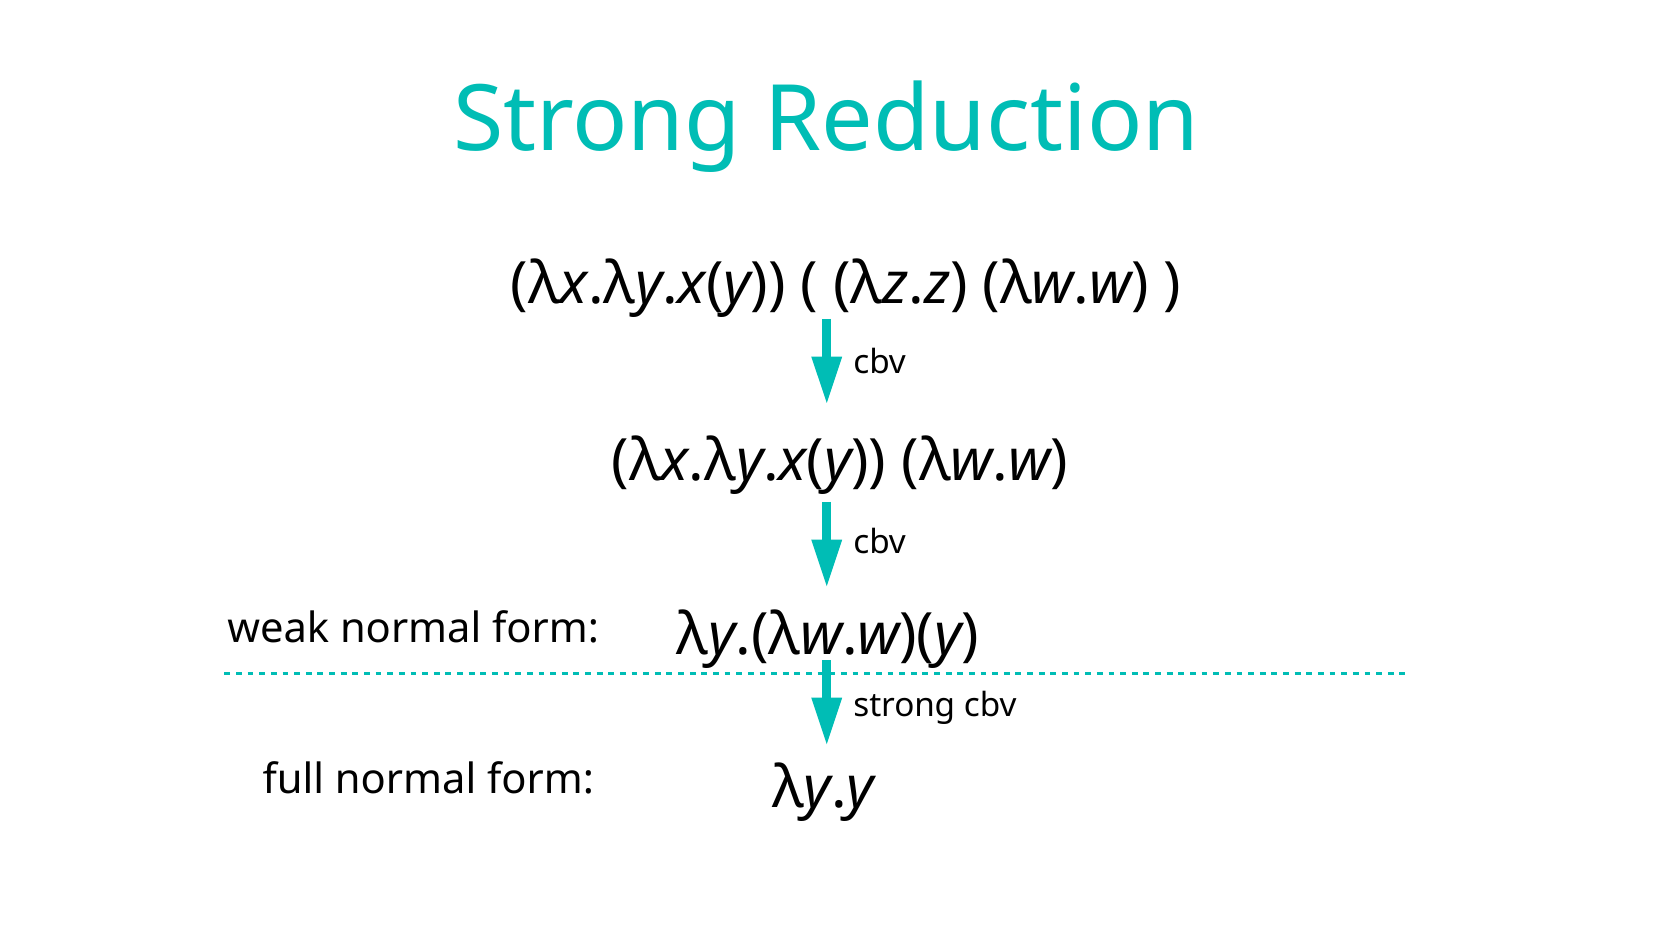

# Strong Reduction
(λx.λy.x(y)) ( (λz.z) (λw.w) )
cbv
(λx.λy.x(y)) (λw.w)
cbv
λy.(λw.w)(y)
weak normal form:
strong cbv
λy.y
full normal form: